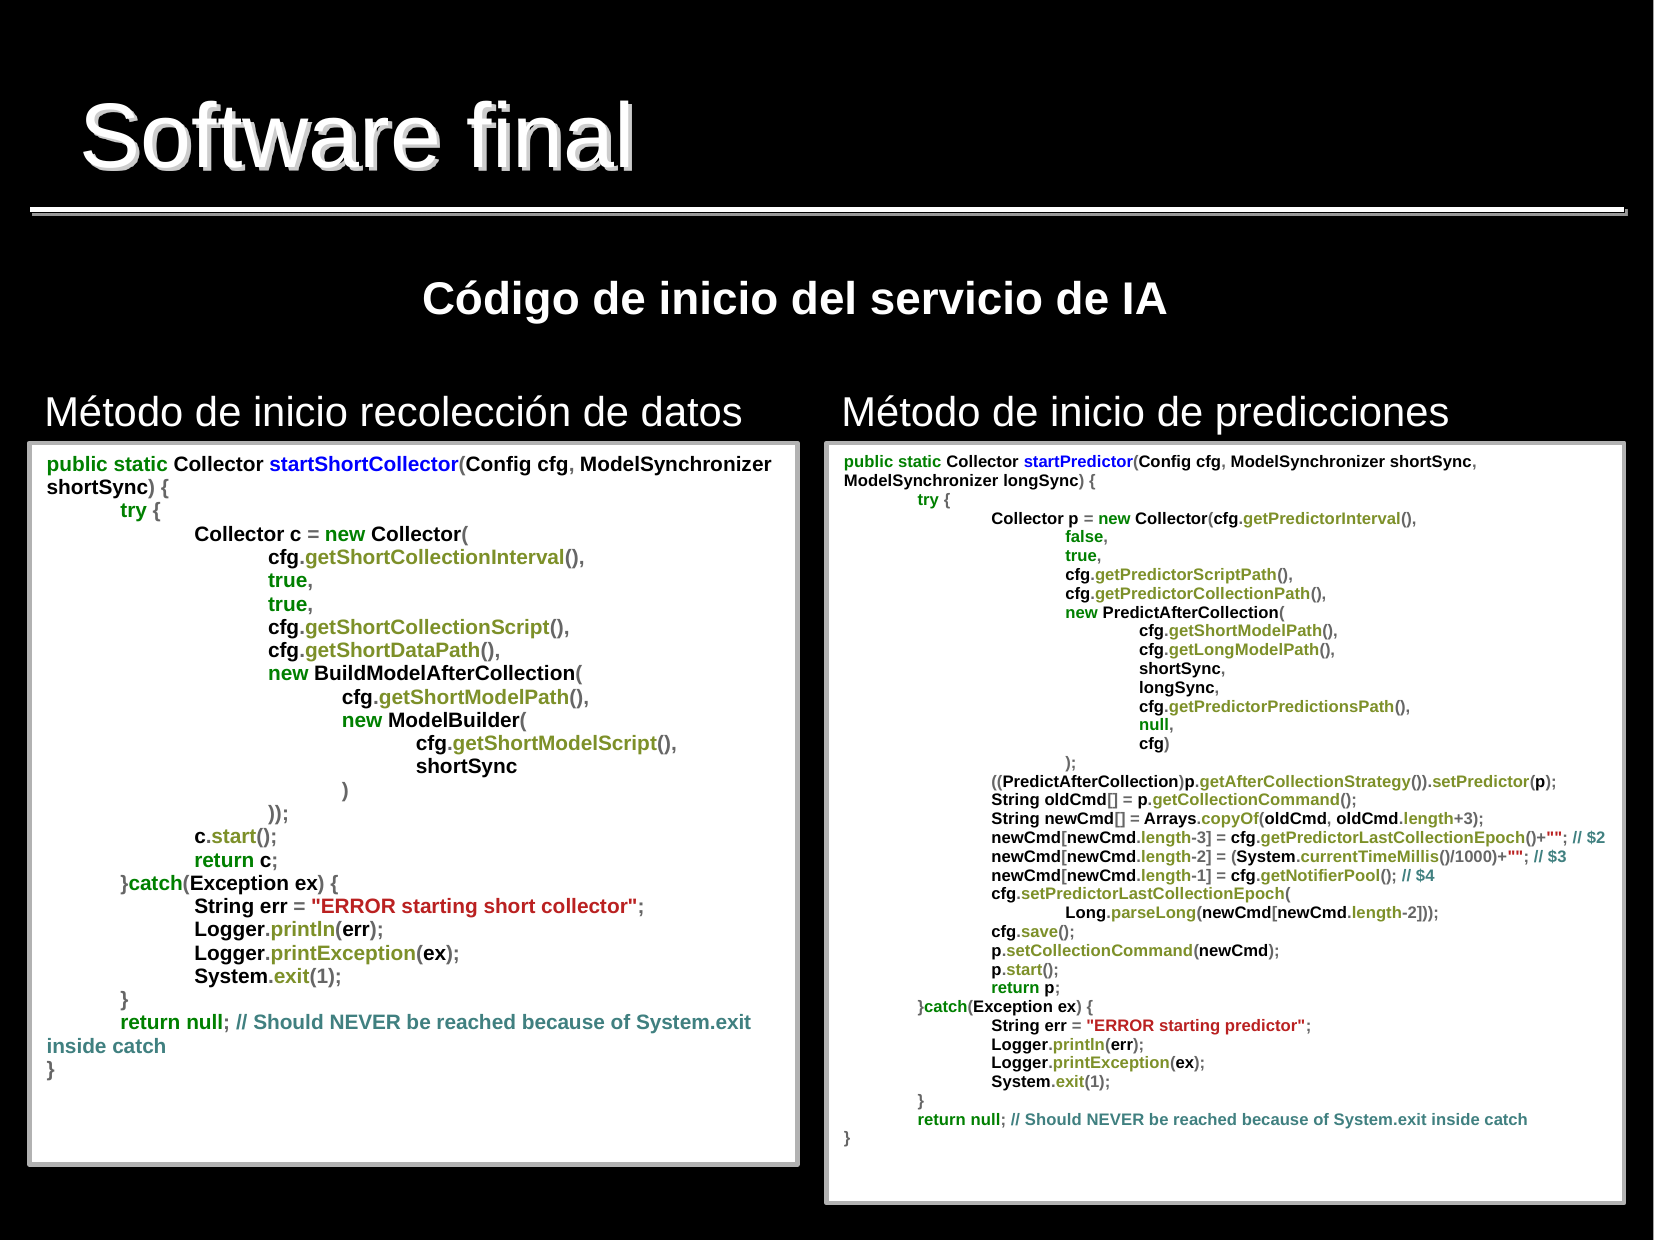

# Software final
			 Código de inicio del servicio de IA
Método de inicio de predicciones
Método de inicio recolección de datos
public static Collector startShortCollector(Config cfg, ModelSynchronizer shortSync) {
	try {
		Collector c = new Collector(
			cfg.getShortCollectionInterval(),
			true,
			true,
			cfg.getShortCollectionScript(),
			cfg.getShortDataPath(),
			new BuildModelAfterCollection(
				cfg.getShortModelPath(),
				new ModelBuilder(
					cfg.getShortModelScript(),
					shortSync
				)
			));
		c.start();
		return c;
	}catch(Exception ex) {
		String err = "ERROR starting short collector";
		Logger.println(err);
		Logger.printException(ex);
		System.exit(1);
	}
	return null; // Should NEVER be reached because of System.exit inside catch
}
public static Collector startPredictor(Config cfg, ModelSynchronizer shortSync, ModelSynchronizer longSync) {
	try {
		Collector p = new Collector(cfg.getPredictorInterval(),
			false,
			true,
			cfg.getPredictorScriptPath(),
			cfg.getPredictorCollectionPath(),
			new PredictAfterCollection(
				cfg.getShortModelPath(),
				cfg.getLongModelPath(),
				shortSync,
				longSync,
				cfg.getPredictorPredictionsPath(),
				null,
				cfg)
			);
		((PredictAfterCollection)p.getAfterCollectionStrategy()).setPredictor(p);
		String oldCmd[] = p.getCollectionCommand();
		String newCmd[] = Arrays.copyOf(oldCmd, oldCmd.length+3);
		newCmd[newCmd.length-3] = cfg.getPredictorLastCollectionEpoch()+""; // $2
		newCmd[newCmd.length-2] = (System.currentTimeMillis()/1000)+""; // $3
		newCmd[newCmd.length-1] = cfg.getNotifierPool(); // $4
		cfg.setPredictorLastCollectionEpoch(
			Long.parseLong(newCmd[newCmd.length-2]));
		cfg.save();
		p.setCollectionCommand(newCmd);
		p.start();
		return p;
	}catch(Exception ex) {
		String err = "ERROR starting predictor";
		Logger.println(err);
		Logger.printException(ex);
		System.exit(1);
	}
	return null; // Should NEVER be reached because of System.exit inside catch
}